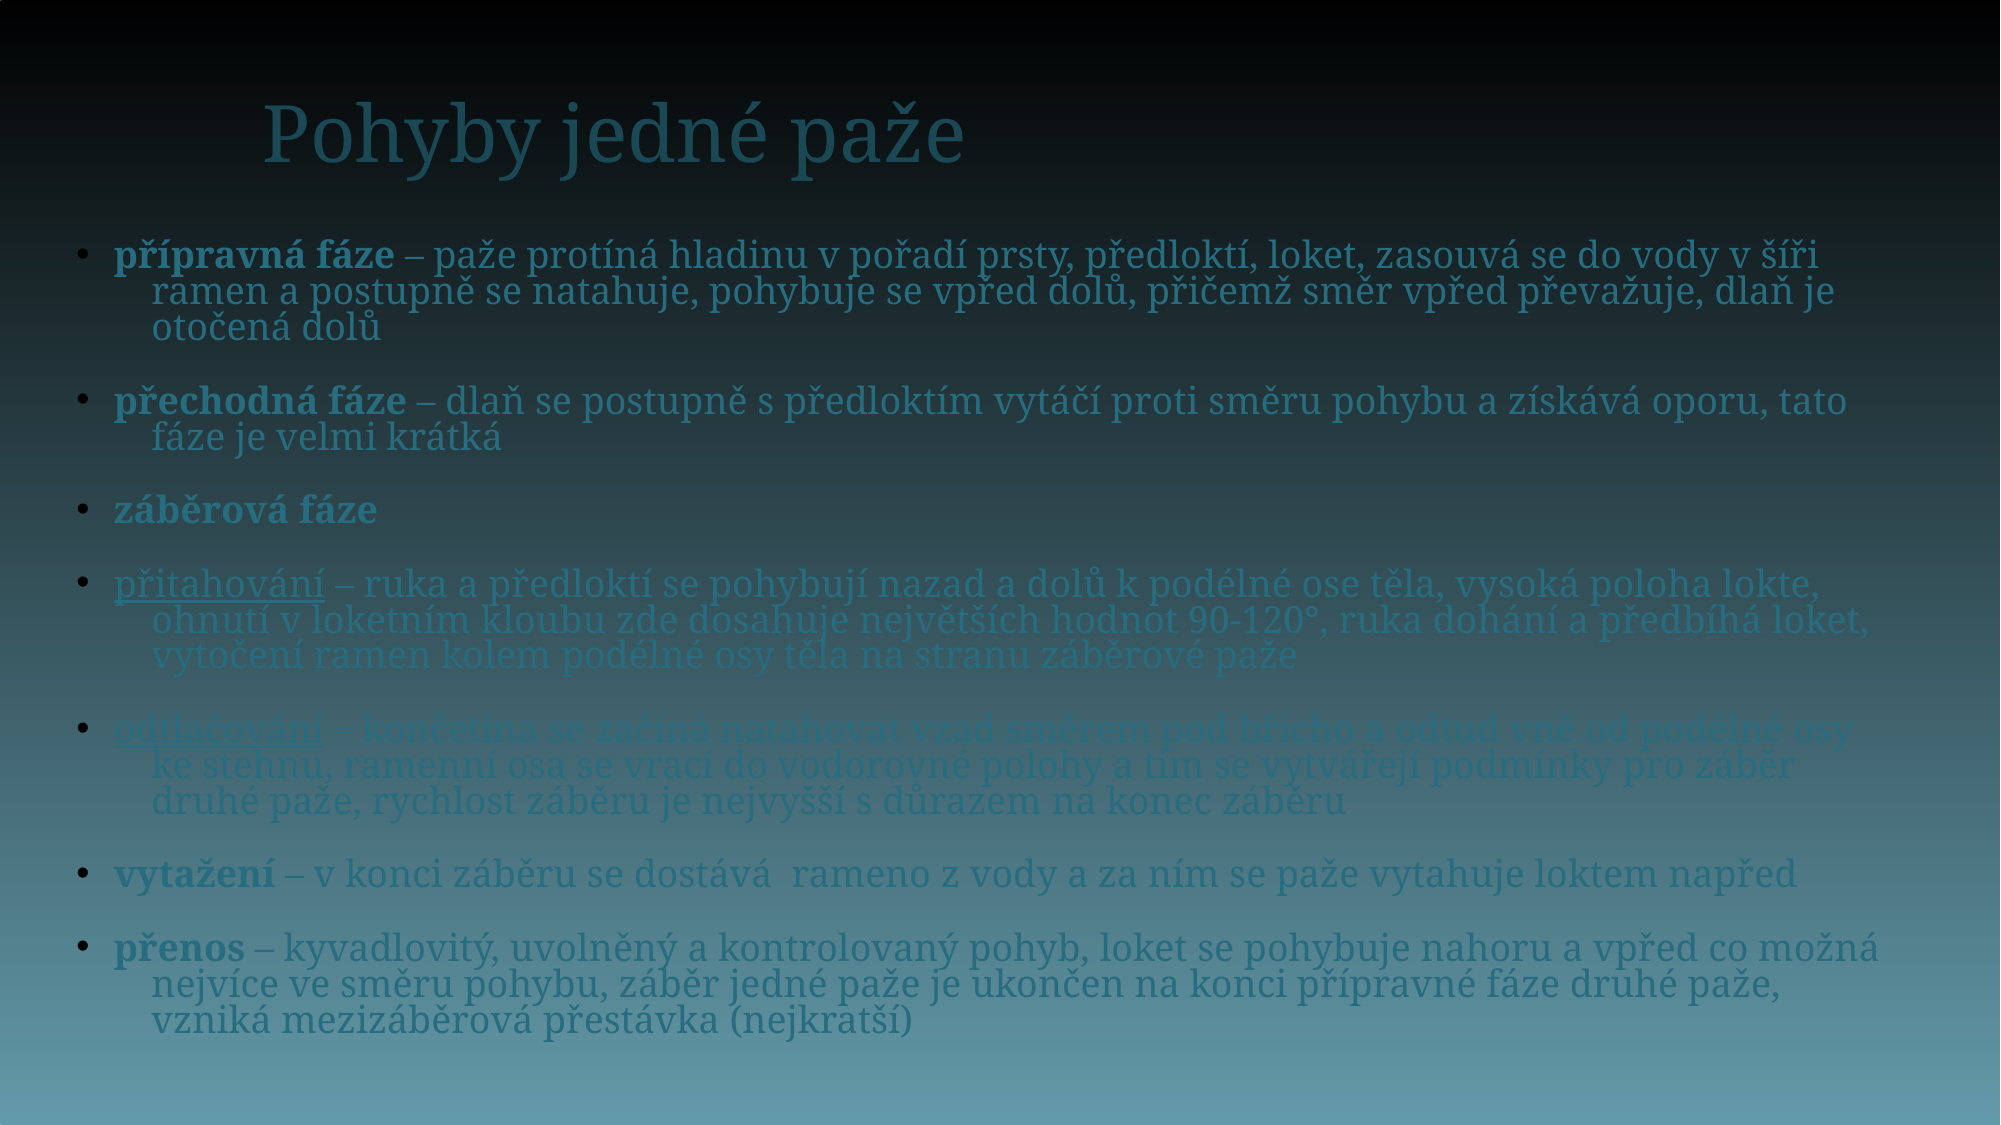

# Pohyby jedné paže
přípravná fáze – paže protíná hladinu v pořadí prsty, předloktí, loket, zasouvá se do vody v šíři ramen a postupně se natahuje, pohybuje se vpřed dolů, přičemž směr vpřed převažuje, dlaň je otočená dolů
přechodná fáze – dlaň se postupně s předloktím vytáčí proti směru pohybu a získává oporu, tato fáze je velmi krátká
záběrová fáze
přitahování – ruka a předloktí se pohybují nazad a dolů k podélné ose těla, vysoká poloha lokte, ohnutí v loketním kloubu zde dosahuje největších hodnot 90-120°, ruka dohání a předbíhá loket, vytočení ramen kolem podélné osy těla na stranu záběrové paže
odtlačování – končetina se začíná natahovat vzad směrem pod břicho a odtud vně od podélné osy ke stehnu, ramenní osa se vrací do vodorovné polohy a tím se vytvářejí podmínky pro záběr druhé paže, rychlost záběru je nejvyšší s důrazem na konec záběru
vytažení – v konci záběru se dostává  rameno z vody a za ním se paže vytahuje loktem napřed
přenos – kyvadlovitý, uvolněný a kontrolovaný pohyb, loket se pohybuje nahoru a vpřed co možná nejvíce ve směru pohybu, záběr jedné paže je ukončen na konci přípravné fáze druhé paže, vzniká mezizáběrová přestávka (nejkratší)